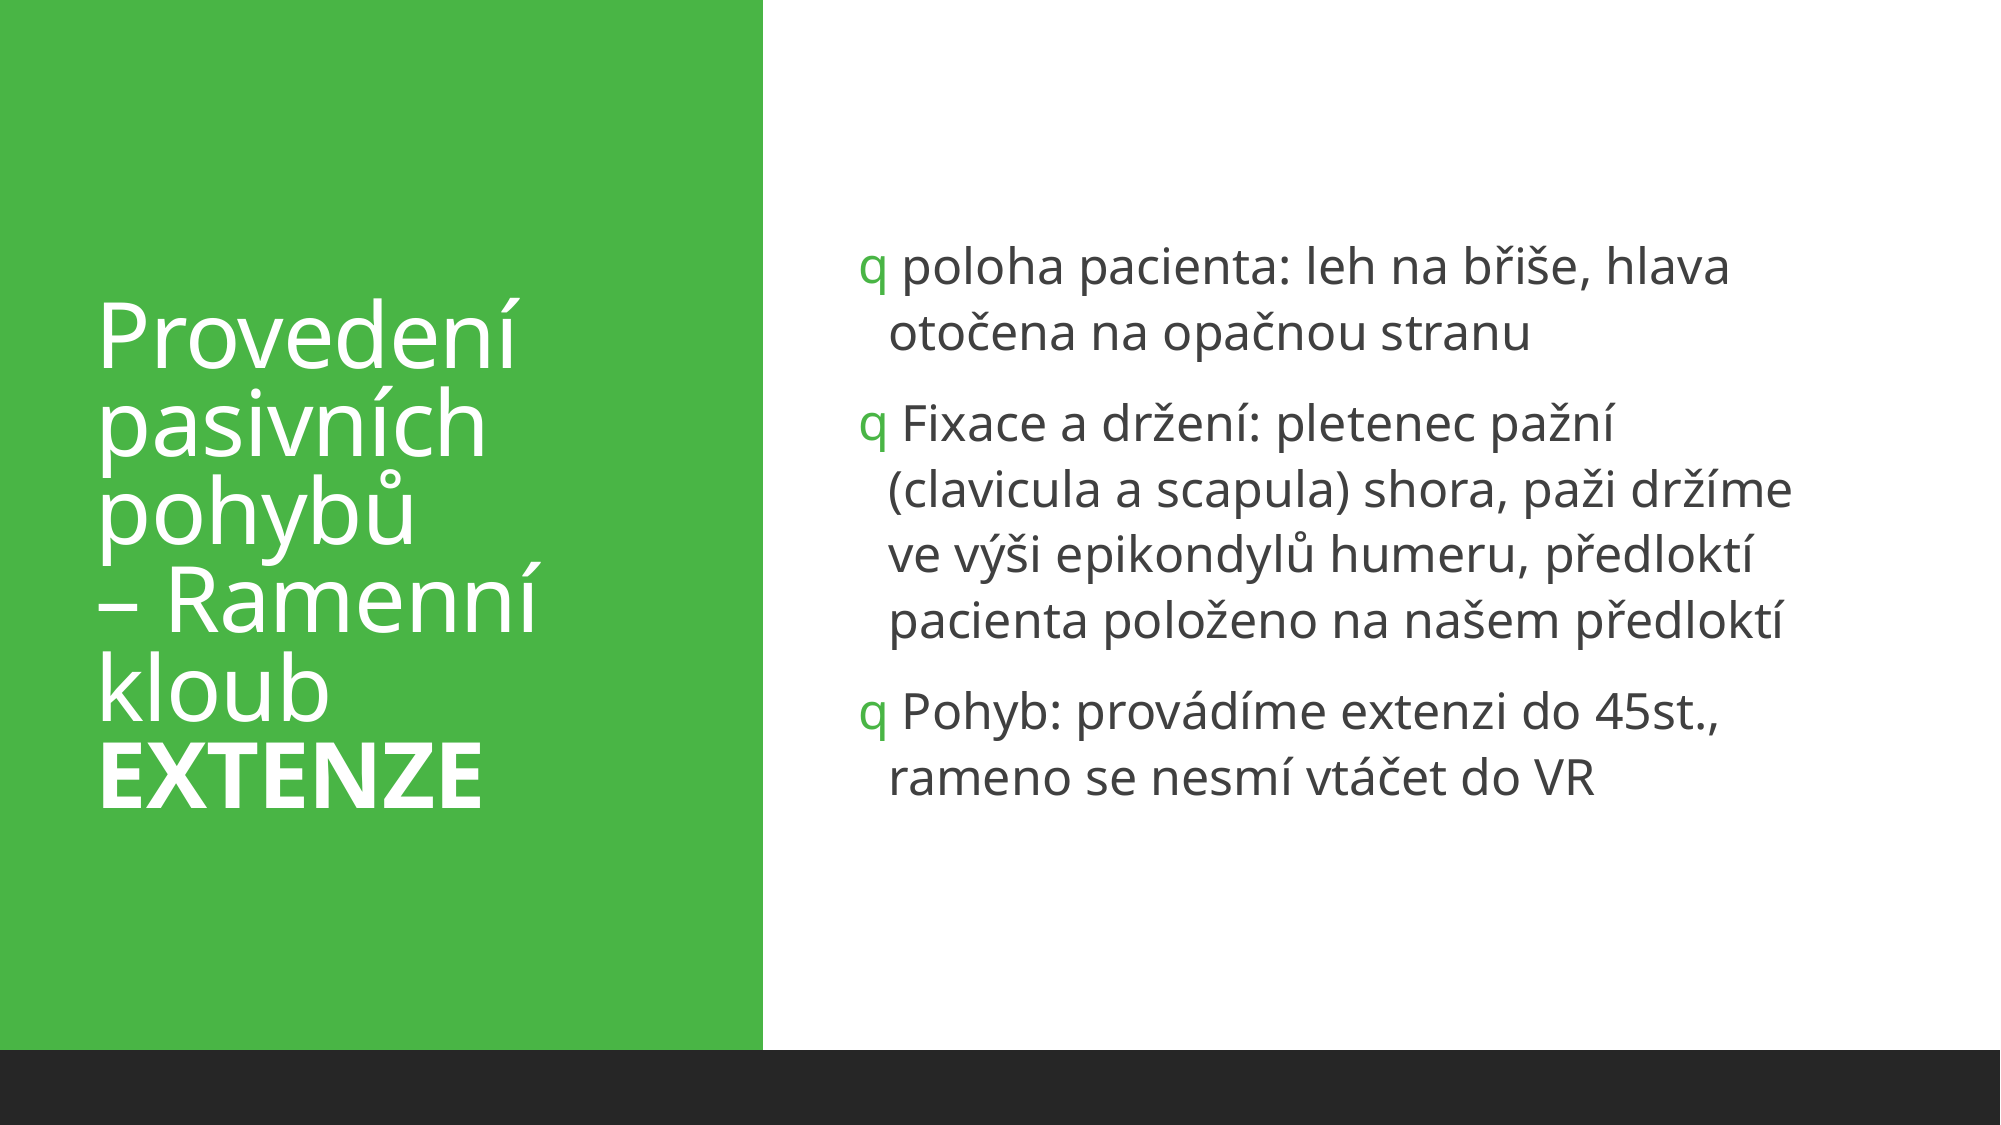

# Provedení pasivních pohybů – Ramenní kloub EXTENZE
 poloha pacienta: leh na břiše, hlava otočena na opačnou stranu
 Fixace a držení: pletenec pažní (clavicula a scapula) shora, paži držíme ve výši epikondylů humeru, předloktí pacienta položeno na našem předloktí
 Pohyb: provádíme extenzi do 45st., rameno se nesmí vtáčet do VR